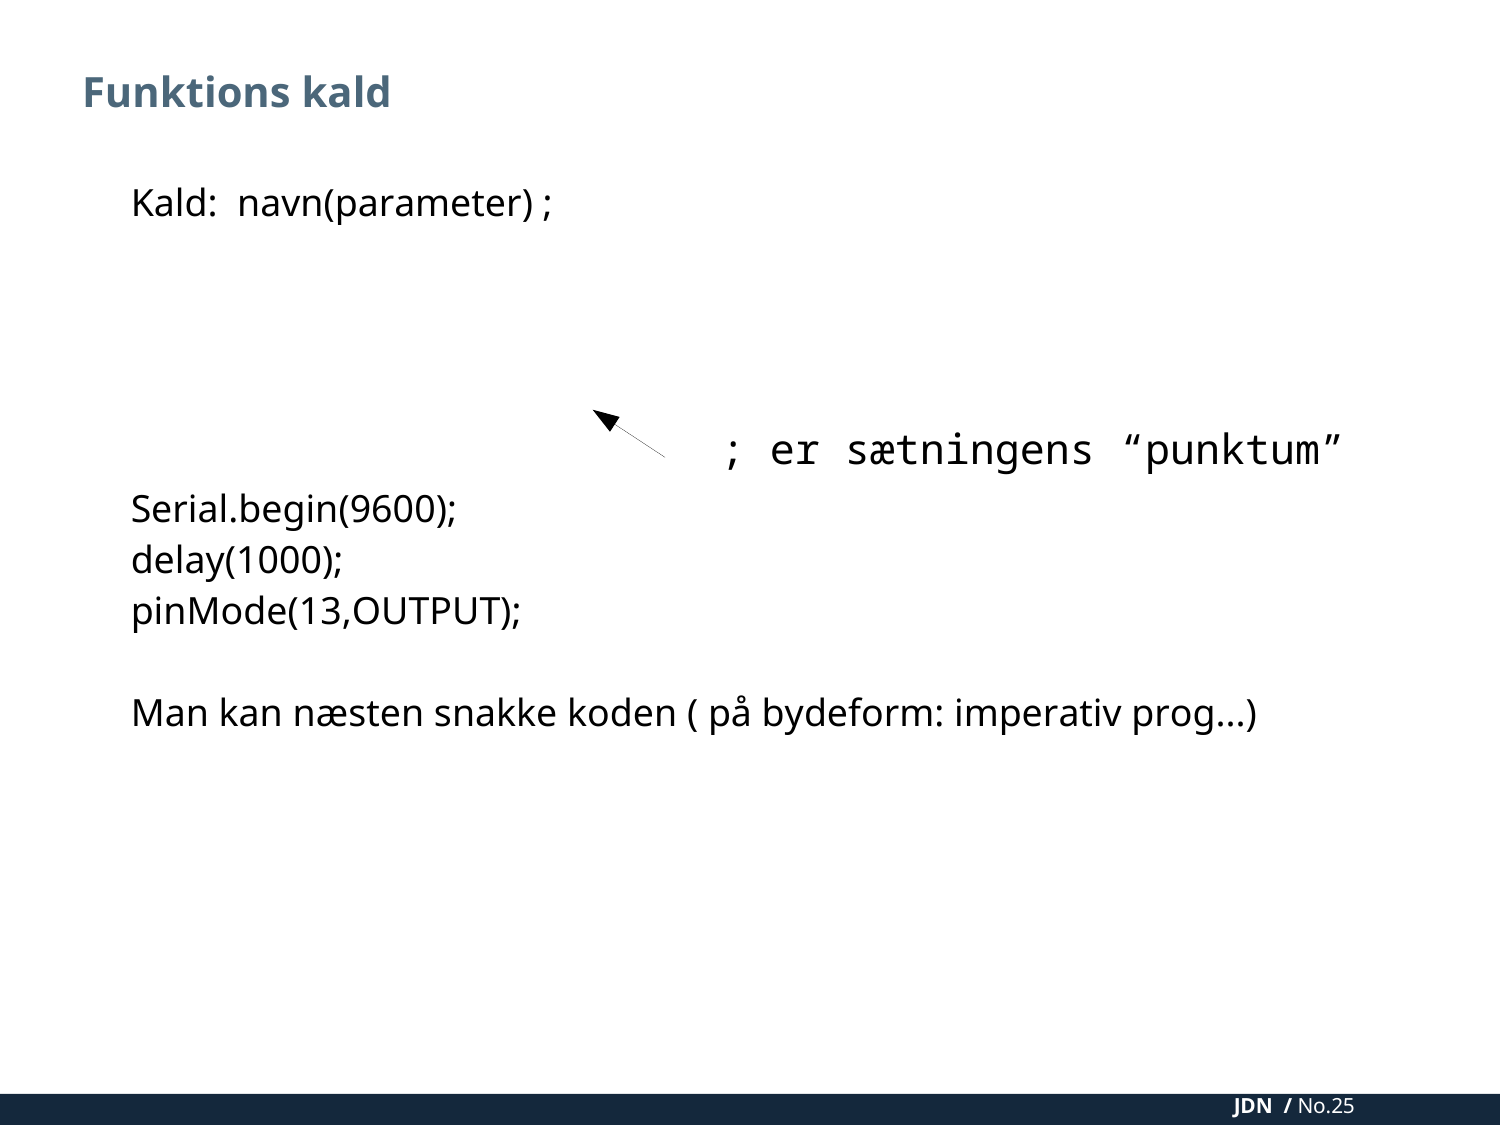

# Funktions kald
Kald: navn(parameter) ;
Serial.begin(9600);
delay(1000);
pinMode(13,OUTPUT);
Man kan næsten snakke koden ( på bydeform: imperativ prog...)
; er sætningens “punktum”